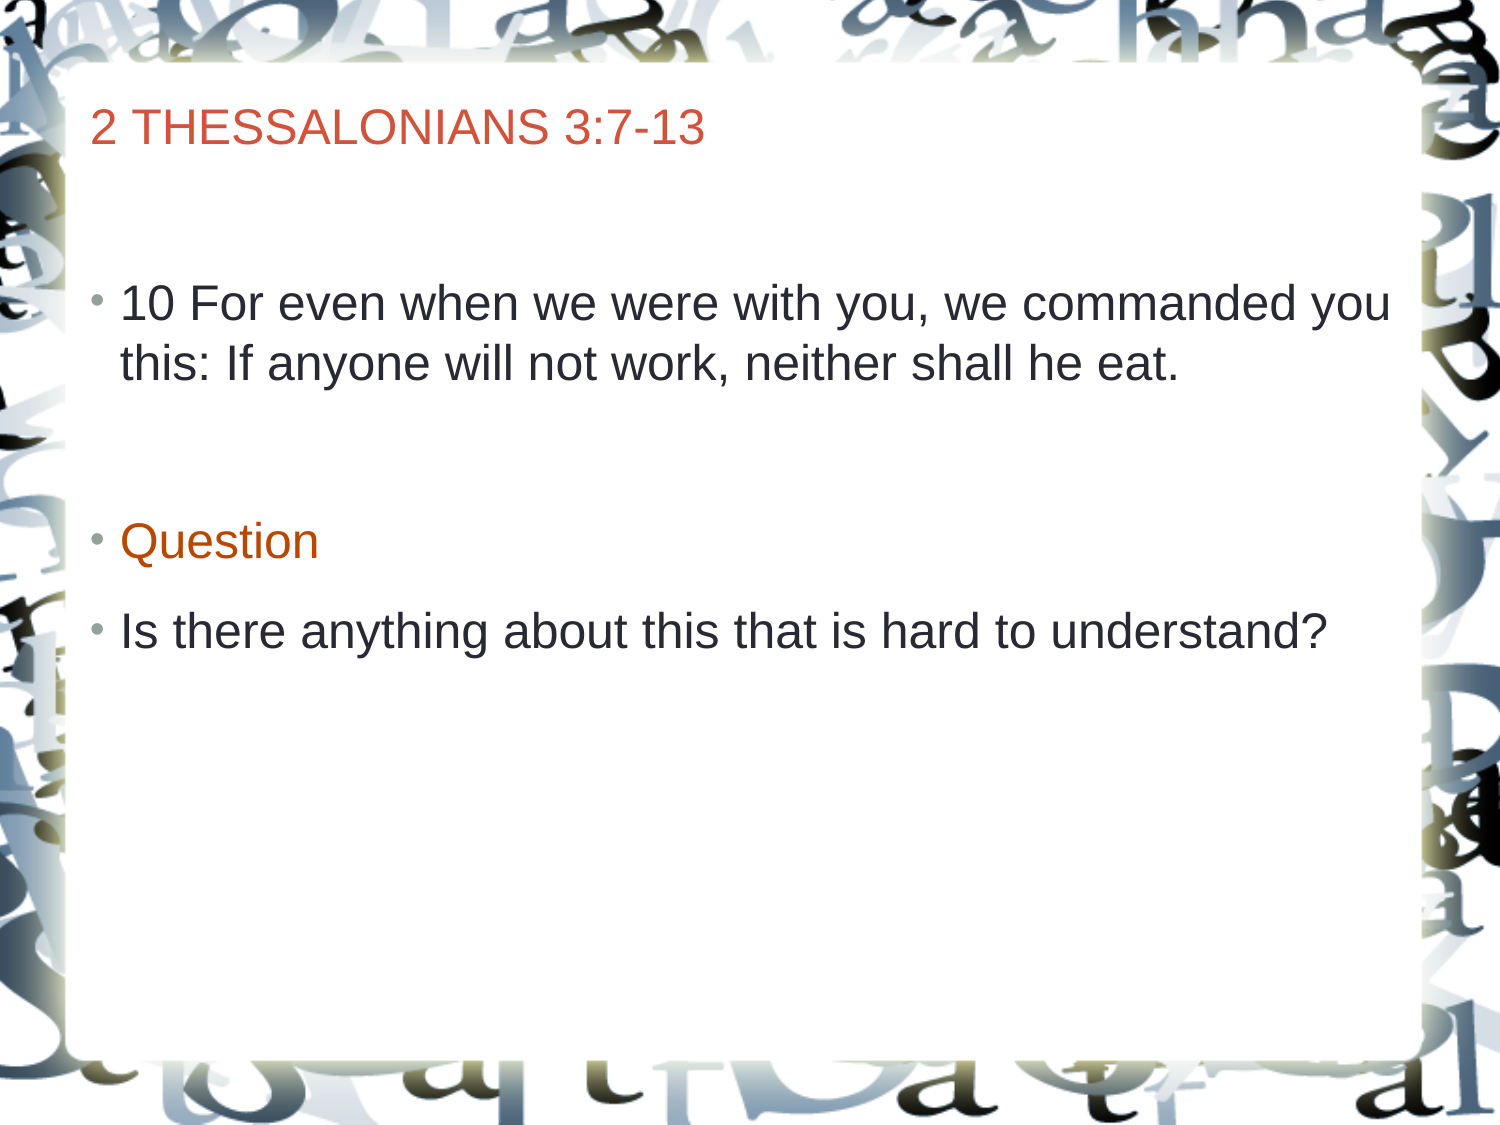

# 2 THESSALONIANS 3:7-13
10 For even when we were with you, we commanded you this: If anyone will not work, neither shall he eat.
Question
Is there anything about this that is hard to understand?